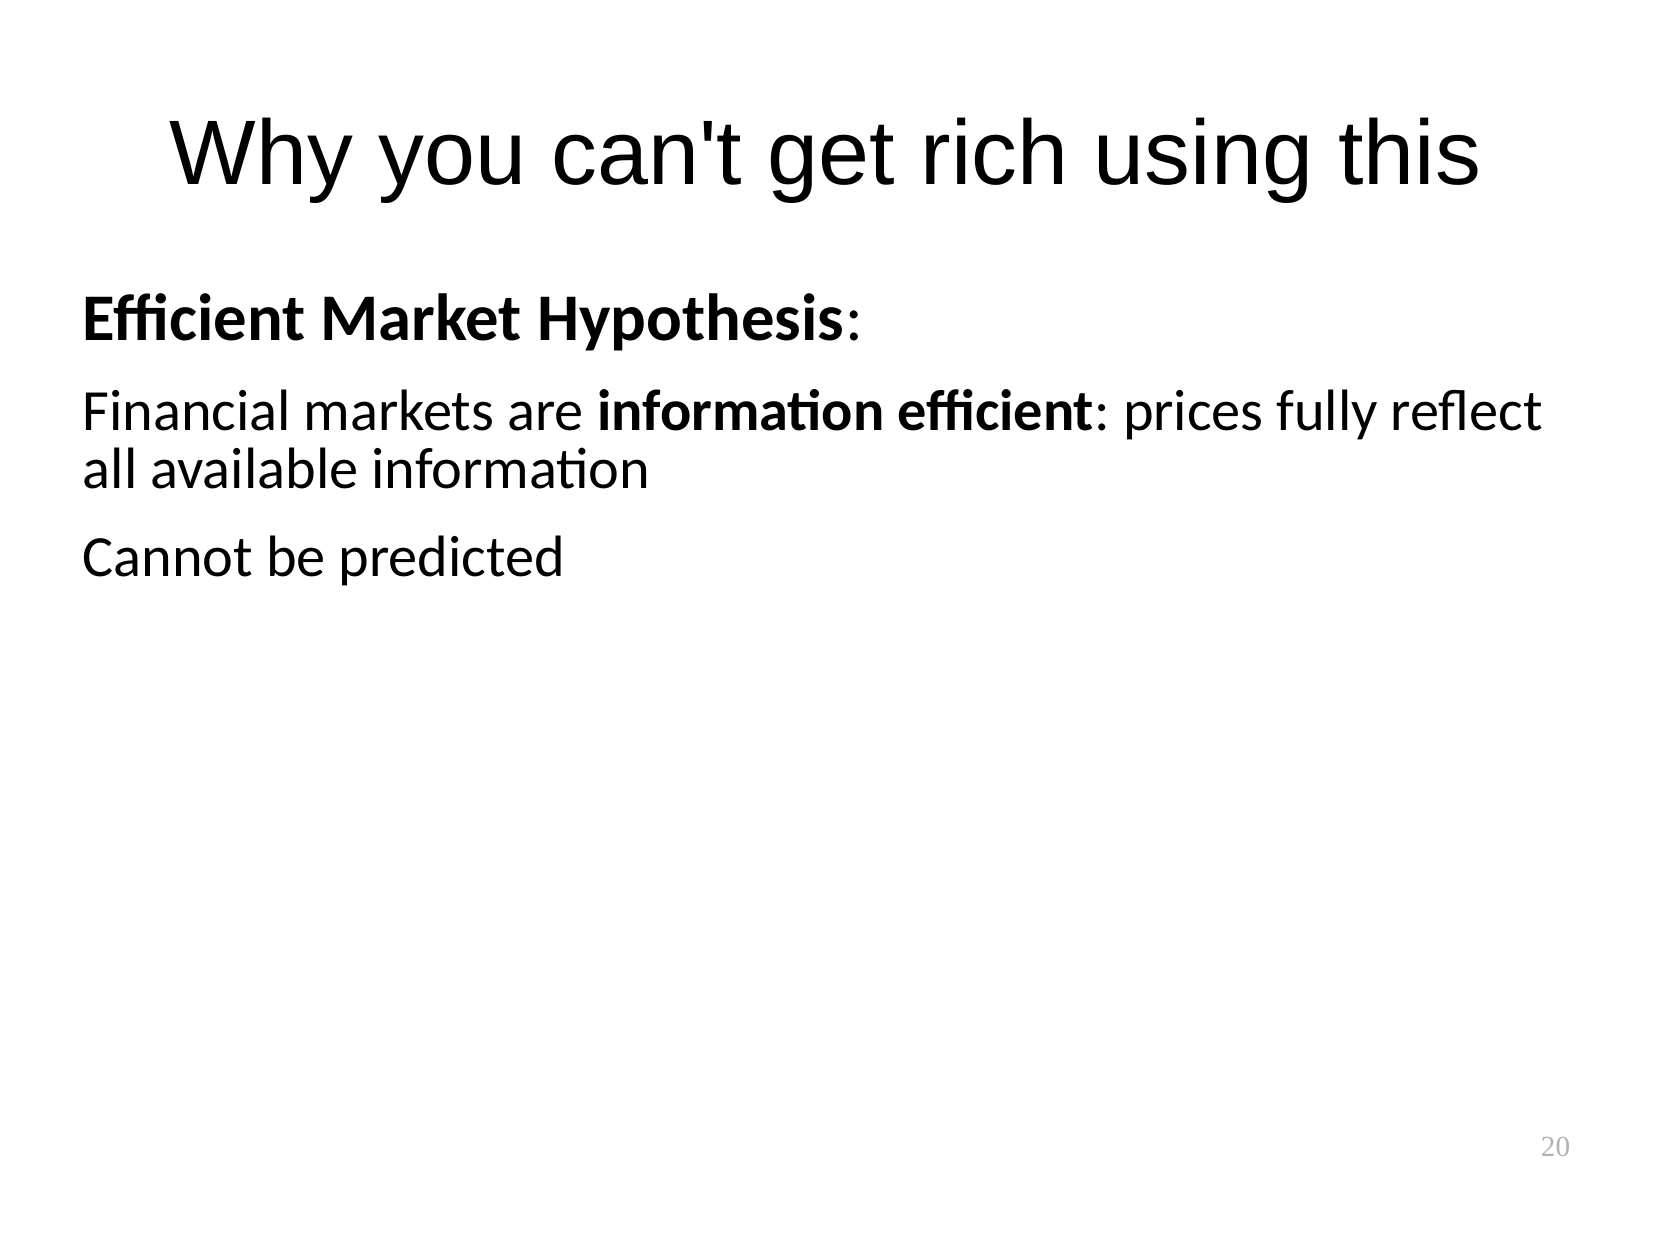

# Why you can't get rich using this
Efficient Market Hypothesis:
Financial markets are information efficient: prices fully reflect all available information
Cannot be predicted
20